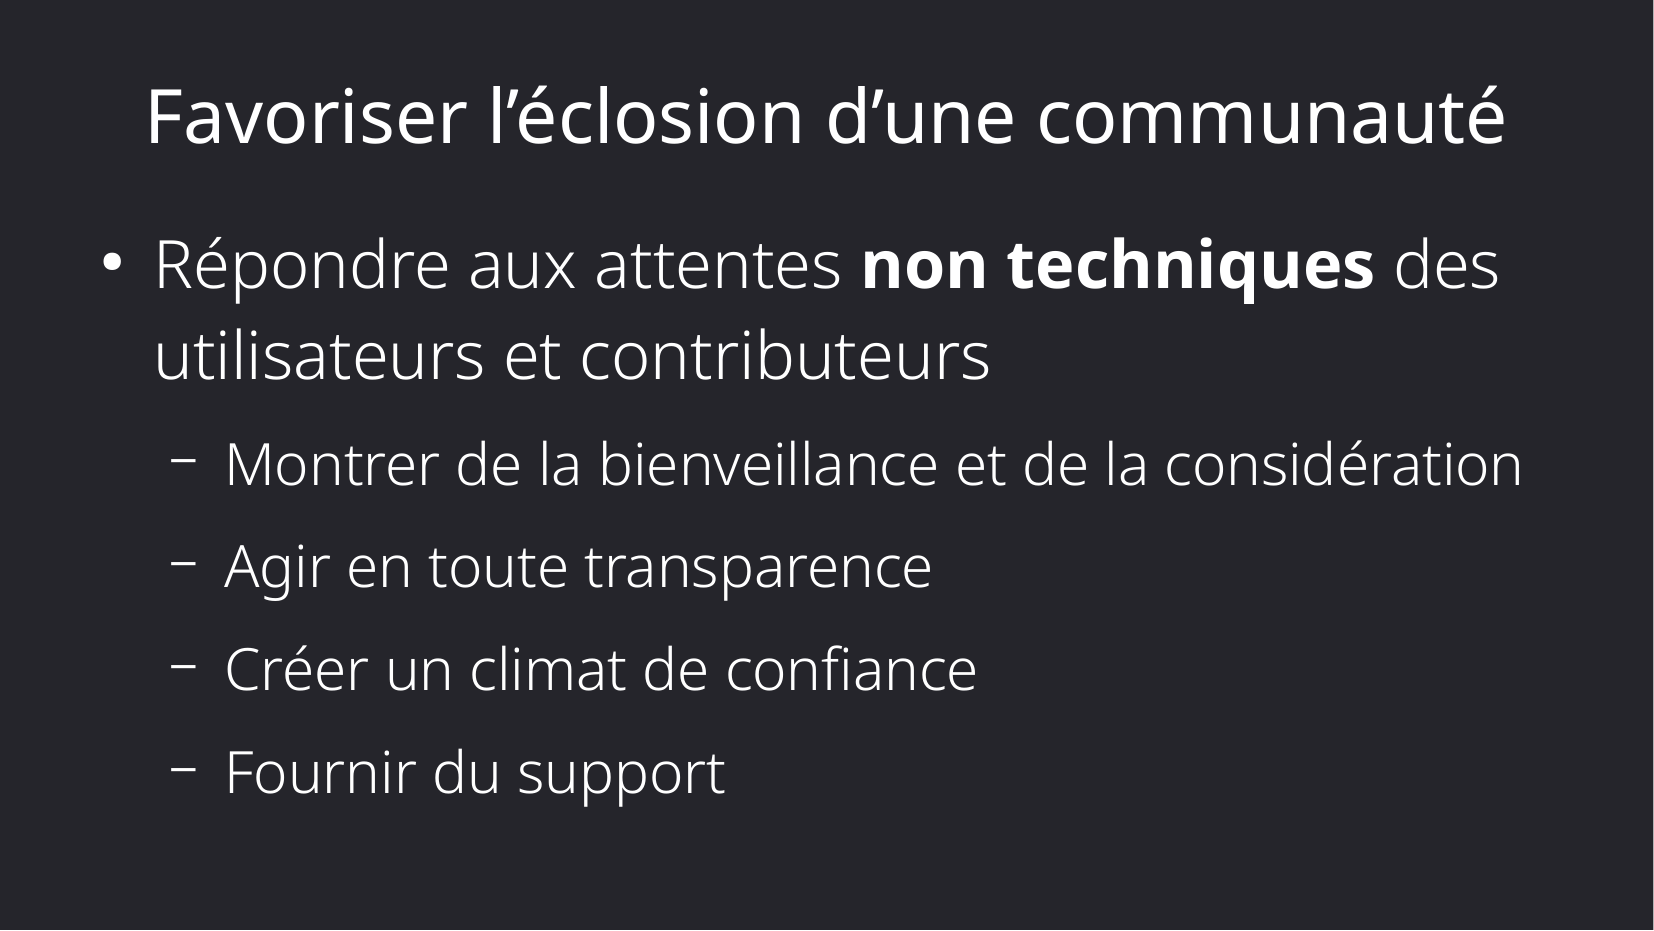

Favoriser l’éclosion d’une communauté
# Répondre aux attentes non techniques des utilisateurs et contributeurs
Montrer de la bienveillance et de la considération
Agir en toute transparence
Créer un climat de confiance
Fournir du support